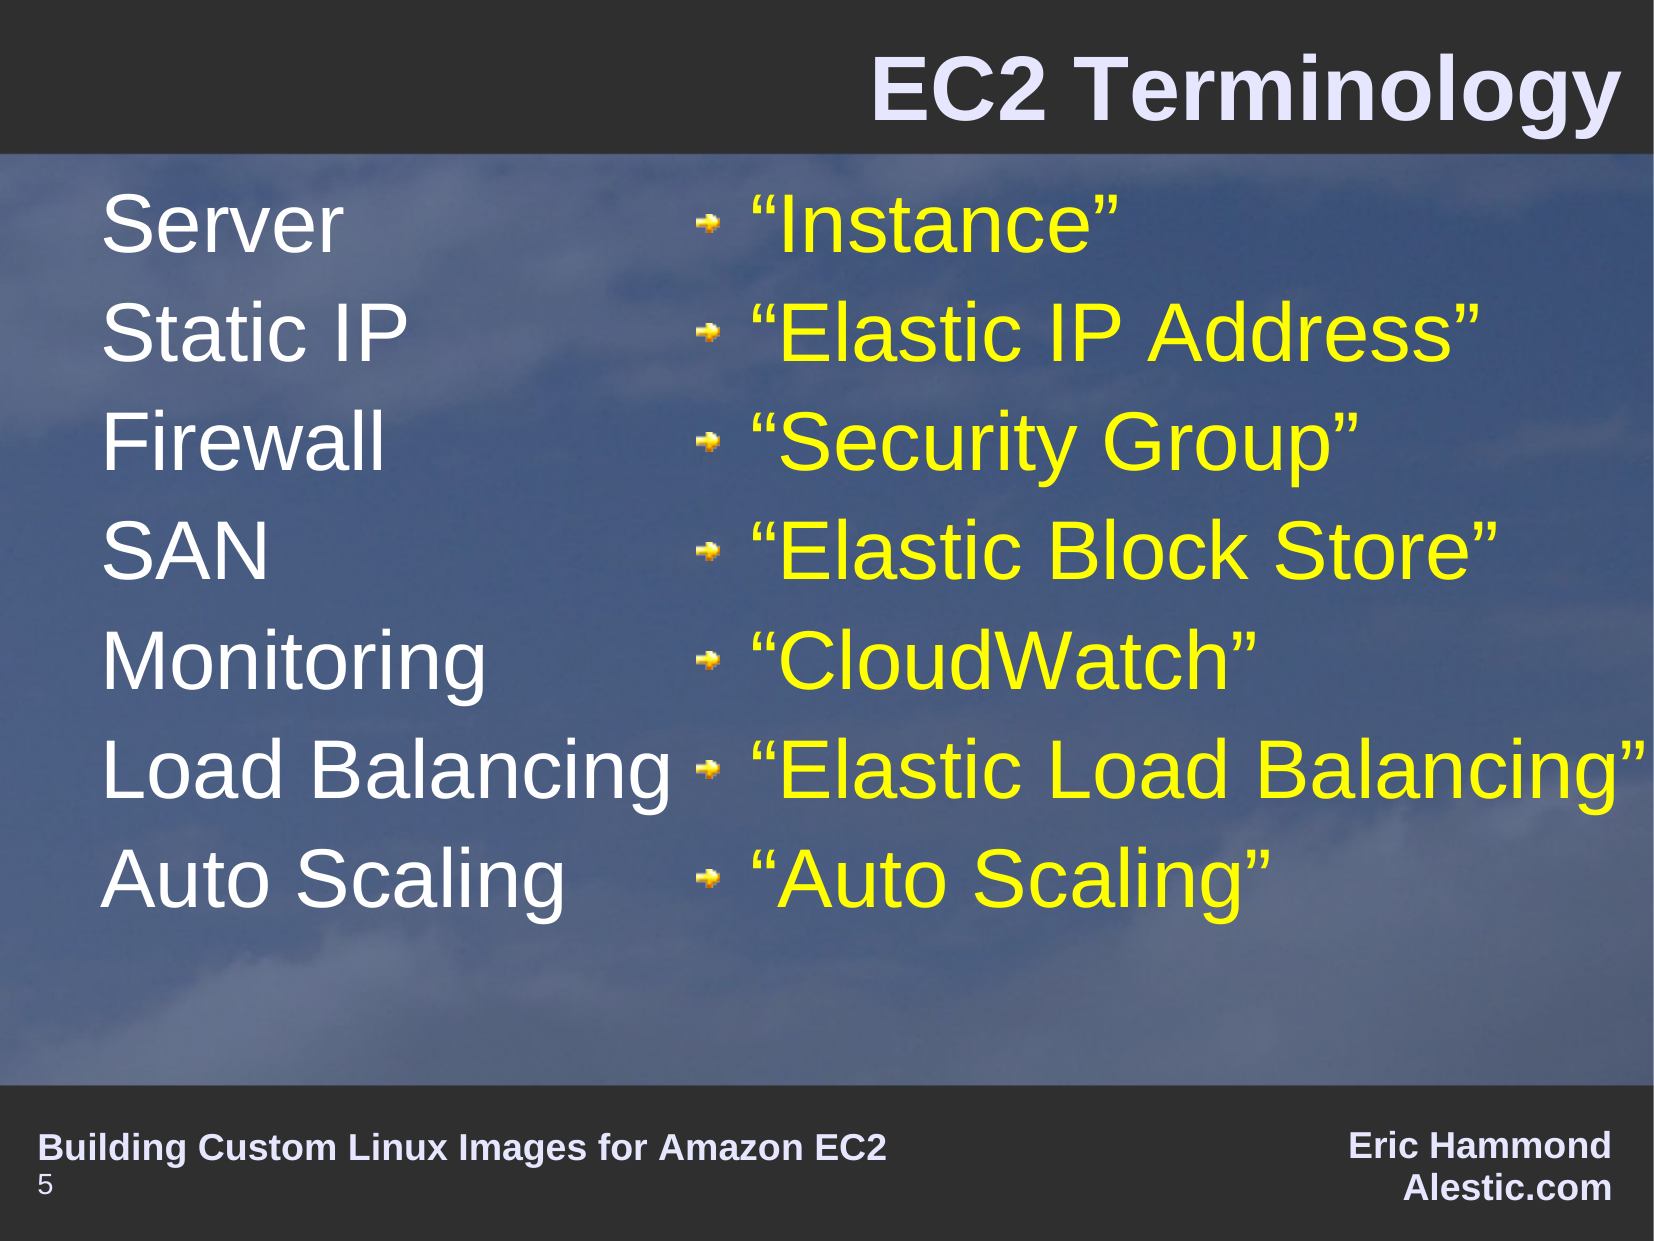

# EC2 Terminology
Server
Static IP
Firewall
SAN
Monitoring
Load Balancing
Auto Scaling
“Instance”
“Elastic IP Address”
“Security Group”
“Elastic Block Store”
“CloudWatch”
“Elastic Load Balancing”
“Auto Scaling”
5
Eric Hammond
Alestic.com